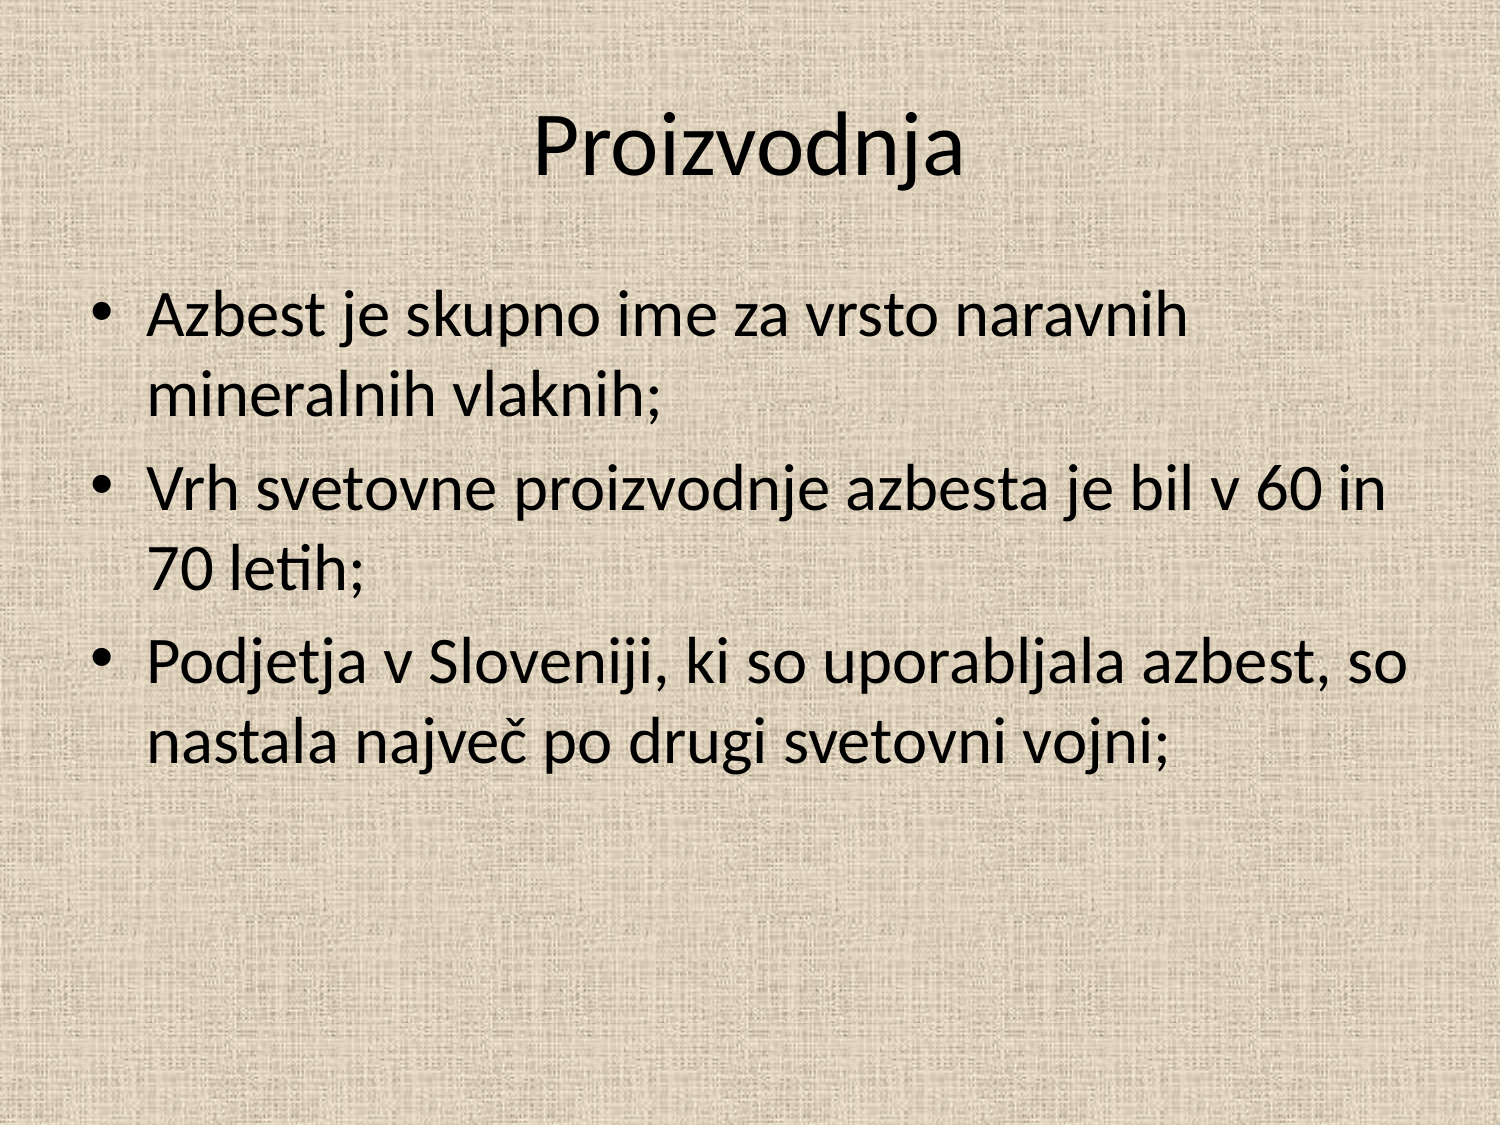

# Proizvodnja
Azbest je skupno ime za vrsto naravnih mineralnih vlaknih;
Vrh svetovne proizvodnje azbesta je bil v 60 in 70 letih;
Podjetja v Sloveniji, ki so uporabljala azbest, so nastala največ po drugi svetovni vojni;